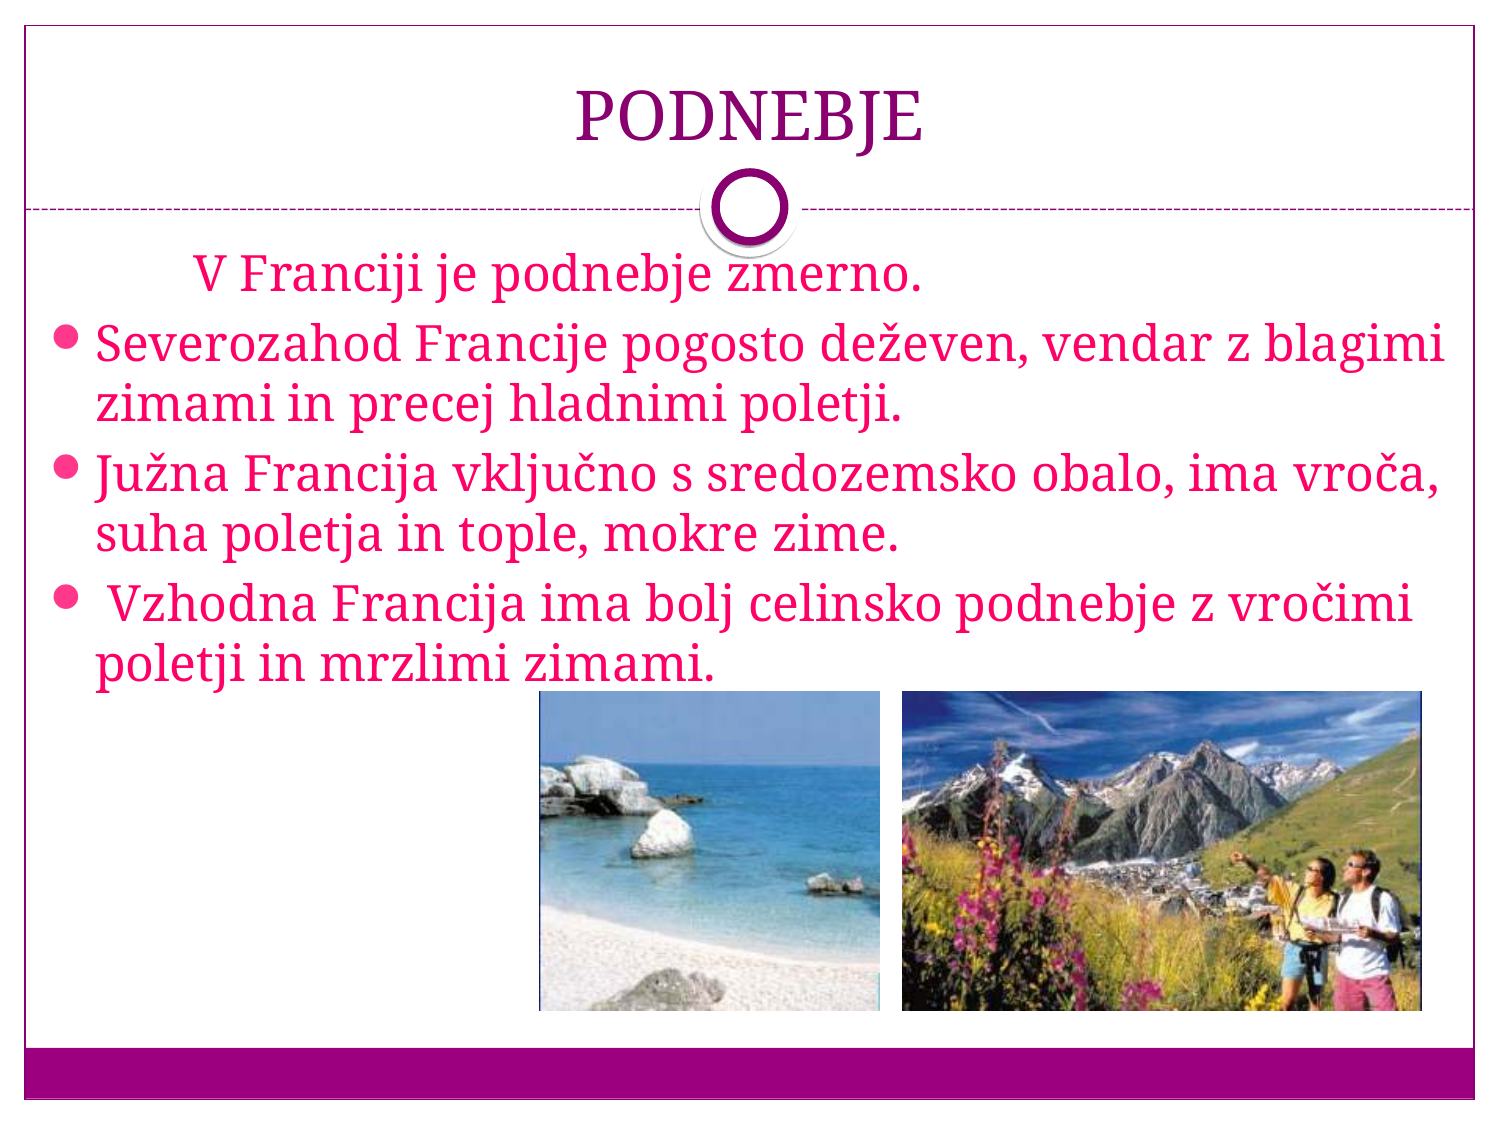

# PODNEBJE
 V Franciji je podnebje zmerno.
Severozahod Francije pogosto deževen, vendar z blagimi zimami in precej hladnimi poletji.
Južna Francija vključno s sredozemsko obalo, ima vroča, suha poletja in tople, mokre zime.
 Vzhodna Francija ima bolj celinsko podnebje z vročimi poletji in mrzlimi zimami.